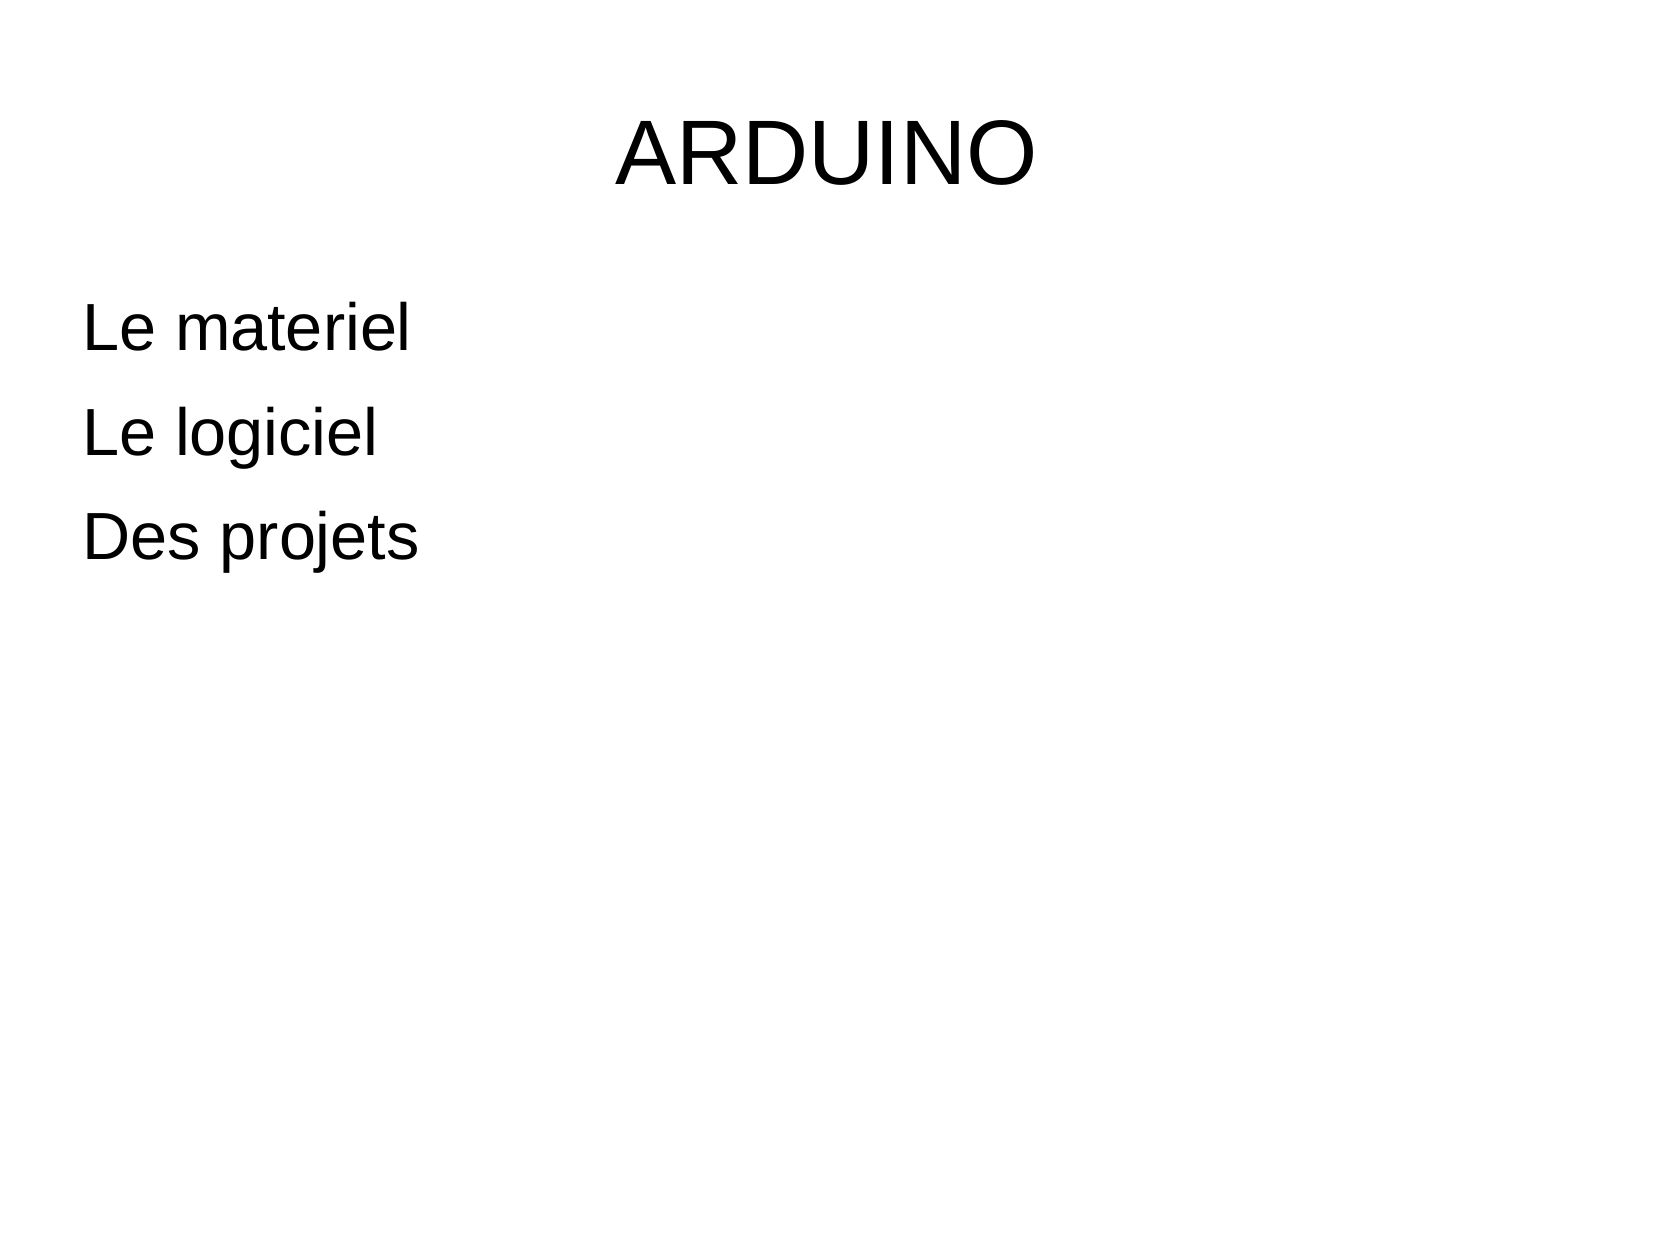

# ARDUINO
Le materiel
Le logiciel
Des projets